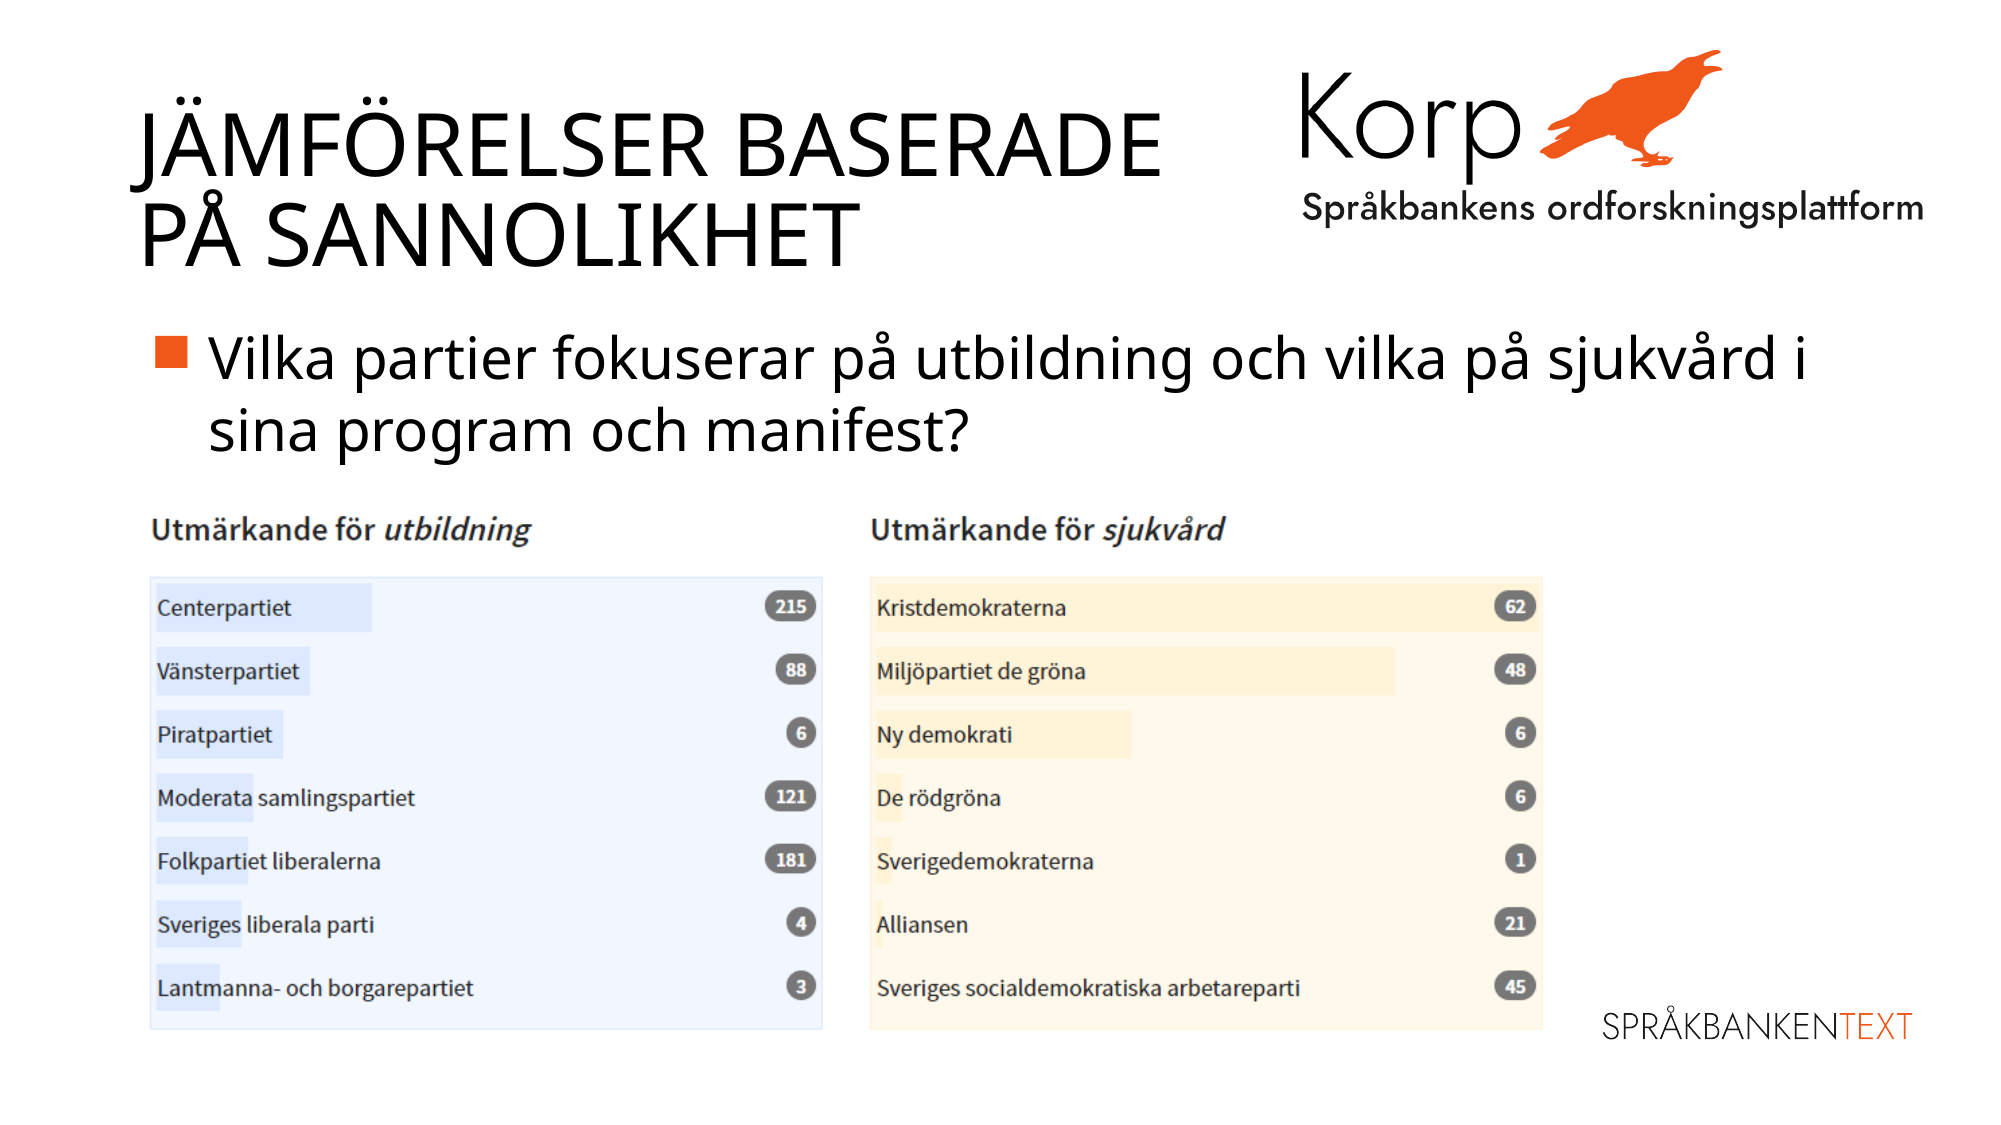

# Jämförelser baserade på sannolikhet
Vilka partier fokuserar på utbildning och vilka på sjukvård i sina program och manifest?